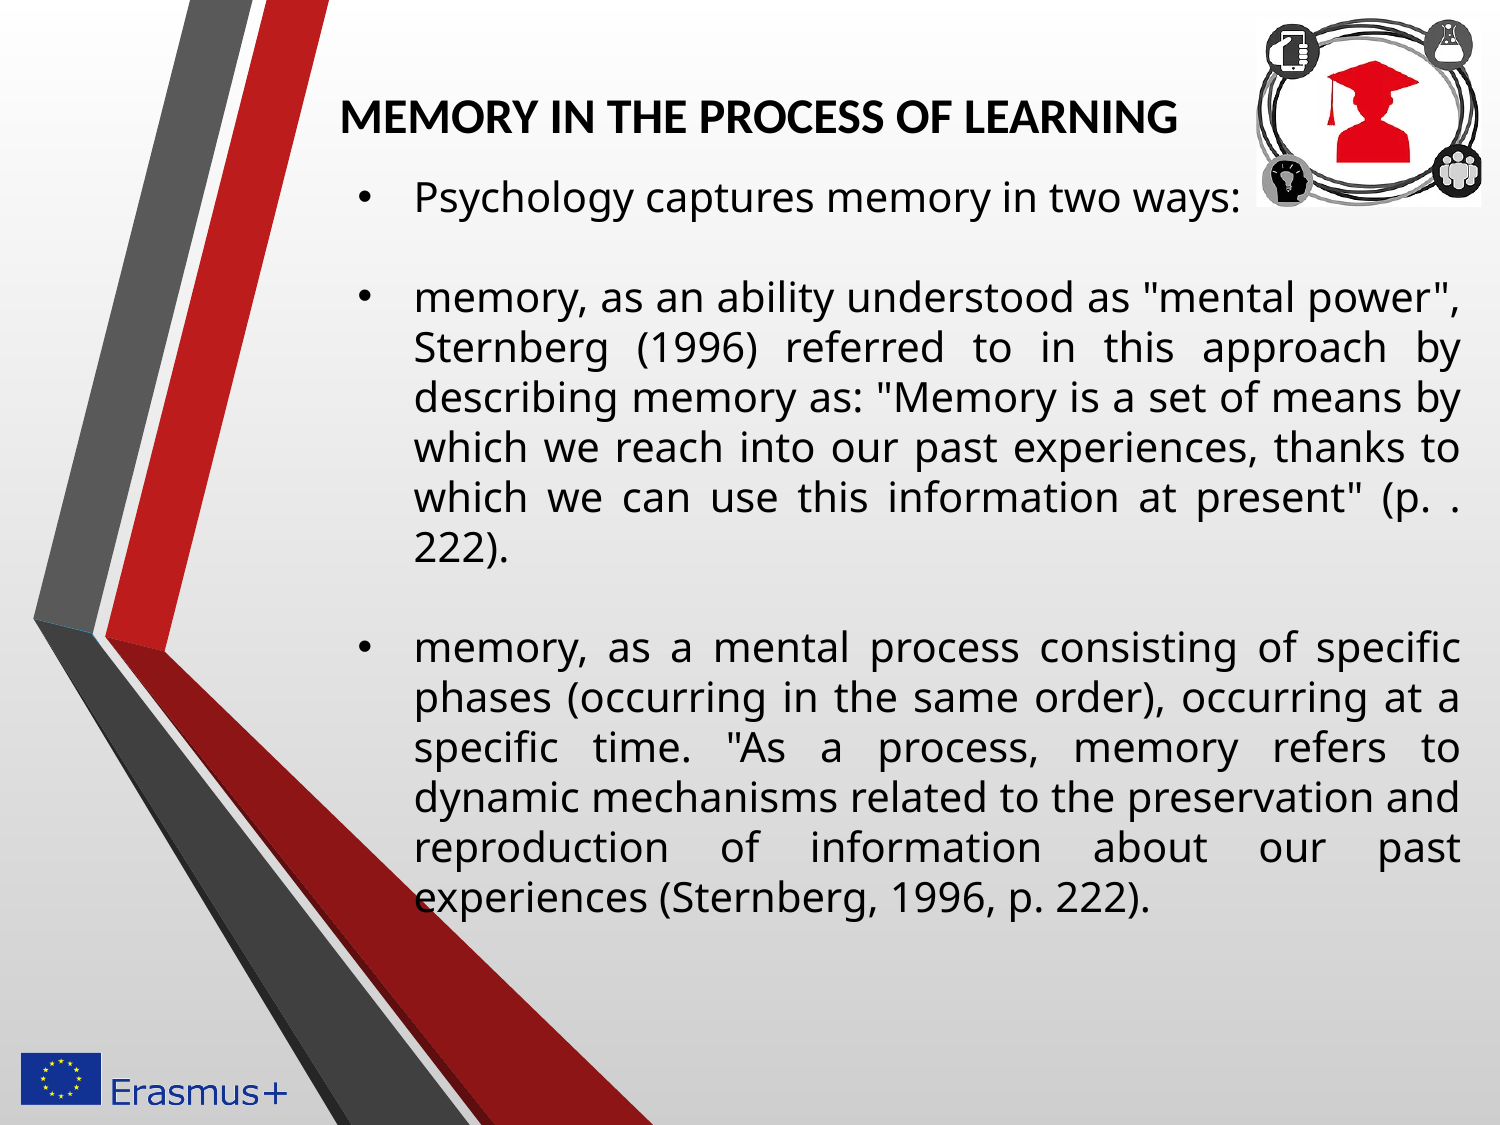

MEMORY IN THE PROCESS OF LEARNING
Psychology captures memory in two ways:
memory, as an ability understood as "mental power", Sternberg (1996) referred to in this approach by describing memory as: "Memory is a set of means by which we reach into our past experiences, thanks to which we can use this information at present" (p. . 222).
memory, as a mental process consisting of specific phases (occurring in the same order), occurring at a specific time. "As a process, memory refers to dynamic mechanisms related to the preservation and reproduction of information about our past experiences (Sternberg, 1996, p. 222).